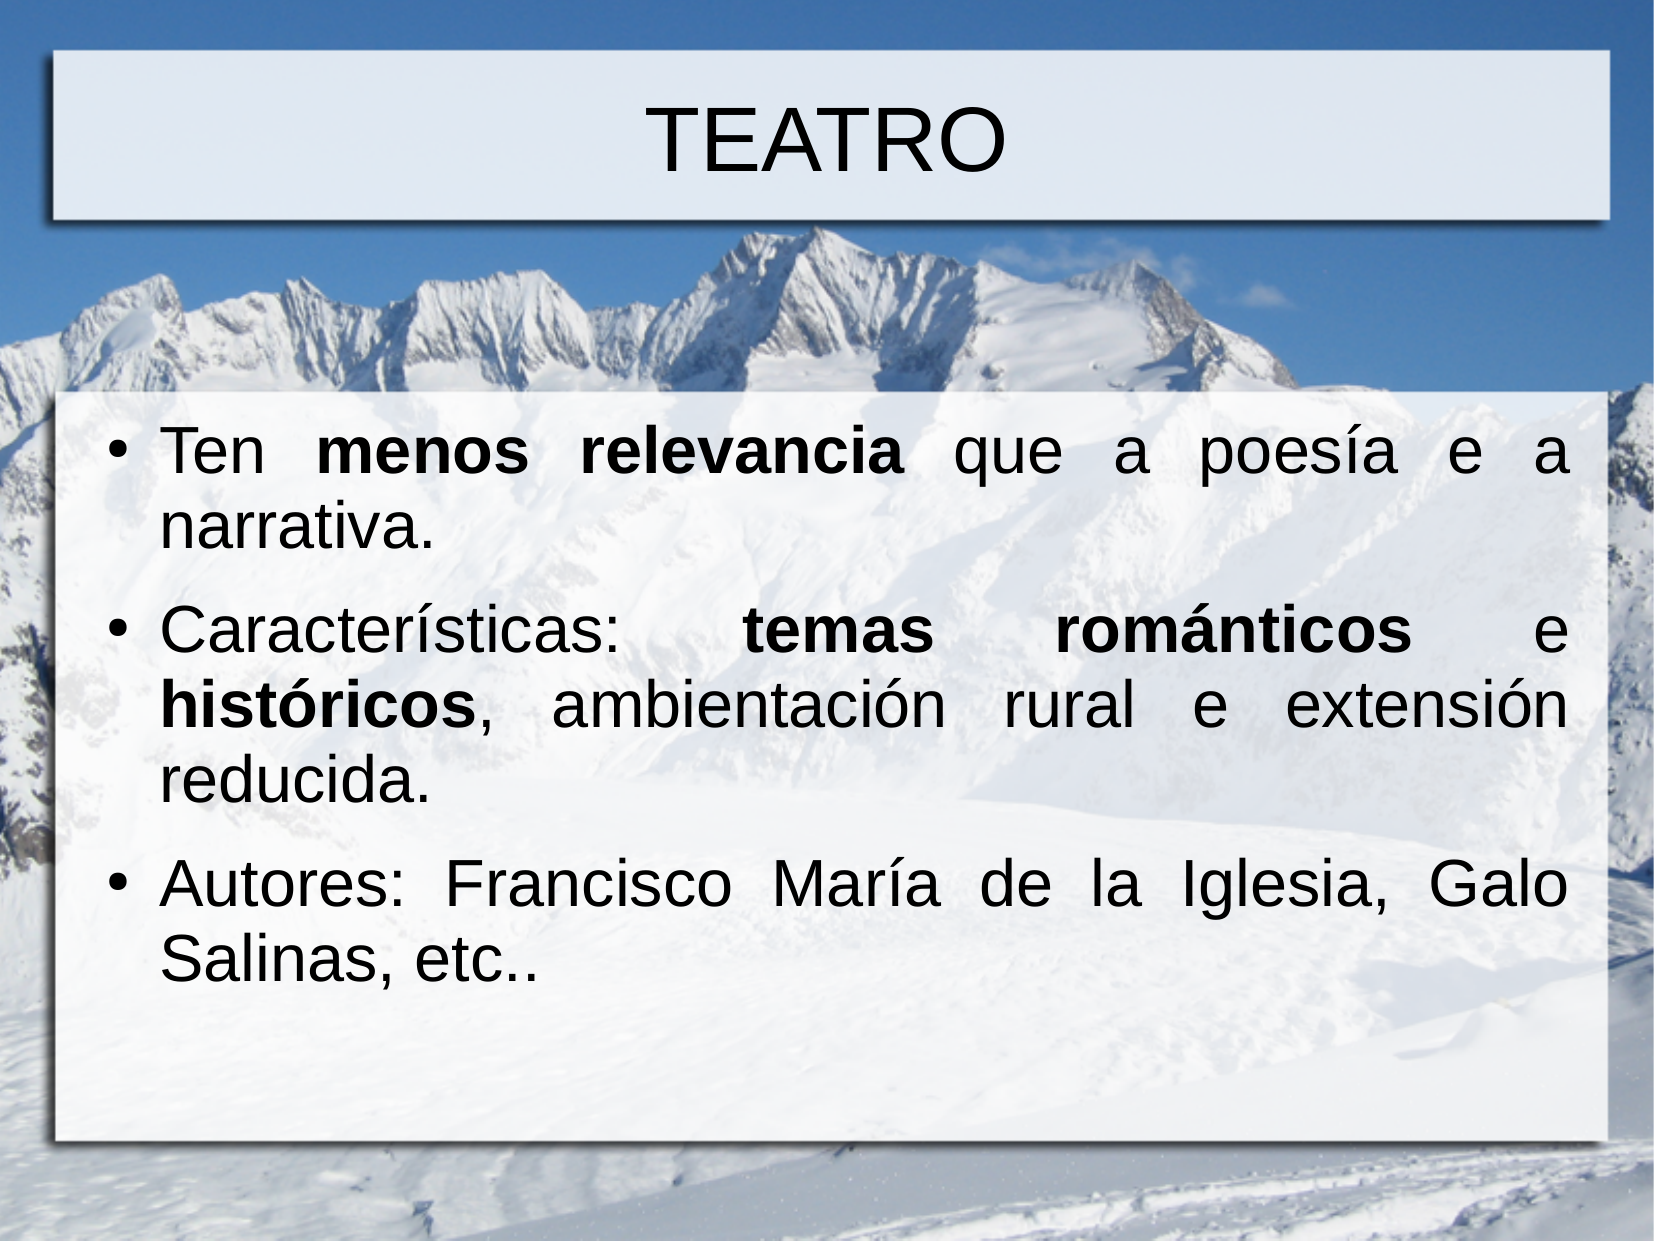

# TEATRO
Ten menos relevancia que a poesía e a narrativa.
Características: temas románticos e históricos, ambientación rural e extensión reducida.
Autores: Francisco María de la Iglesia, Galo Salinas, etc..